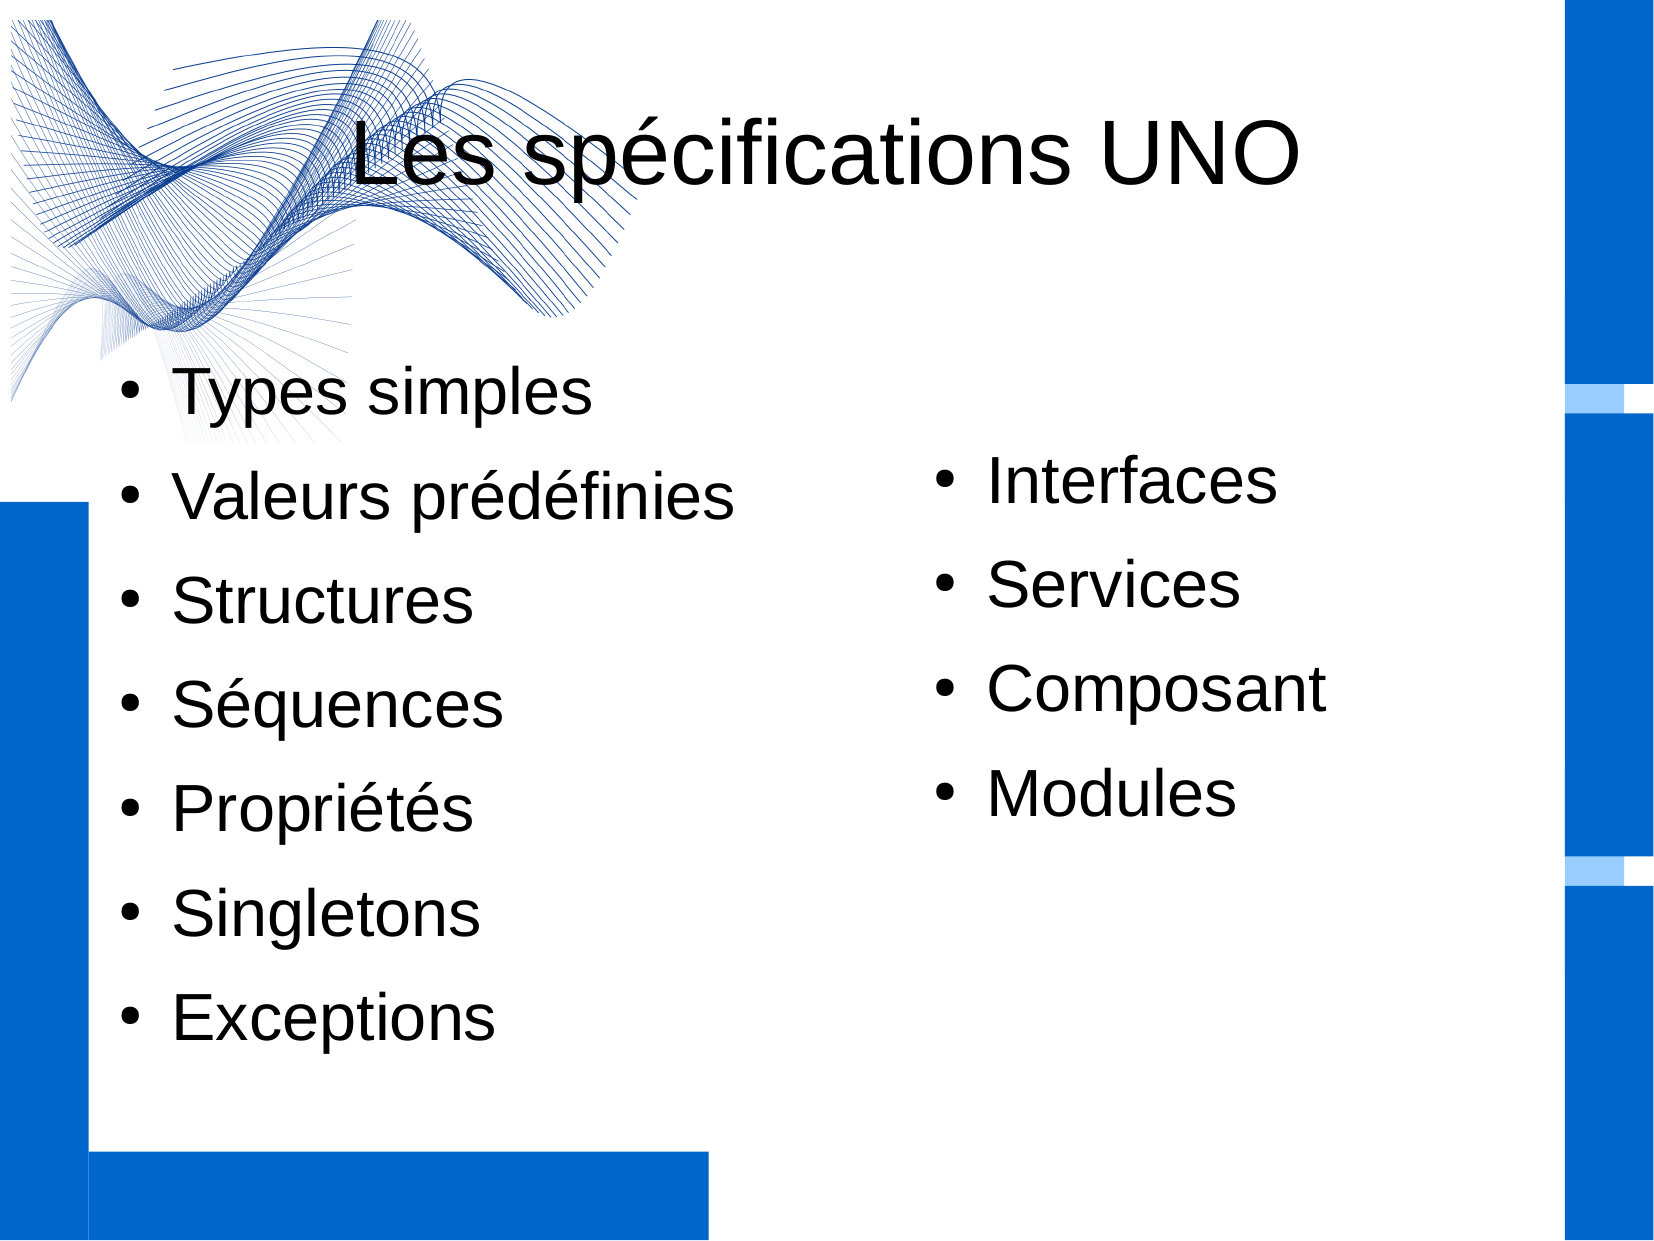

# Les spécifications UNO
Types simples
Valeurs prédéfinies
Structures
Séquences
Propriétés
Singletons
Exceptions
Interfaces
Services
Composant
Modules